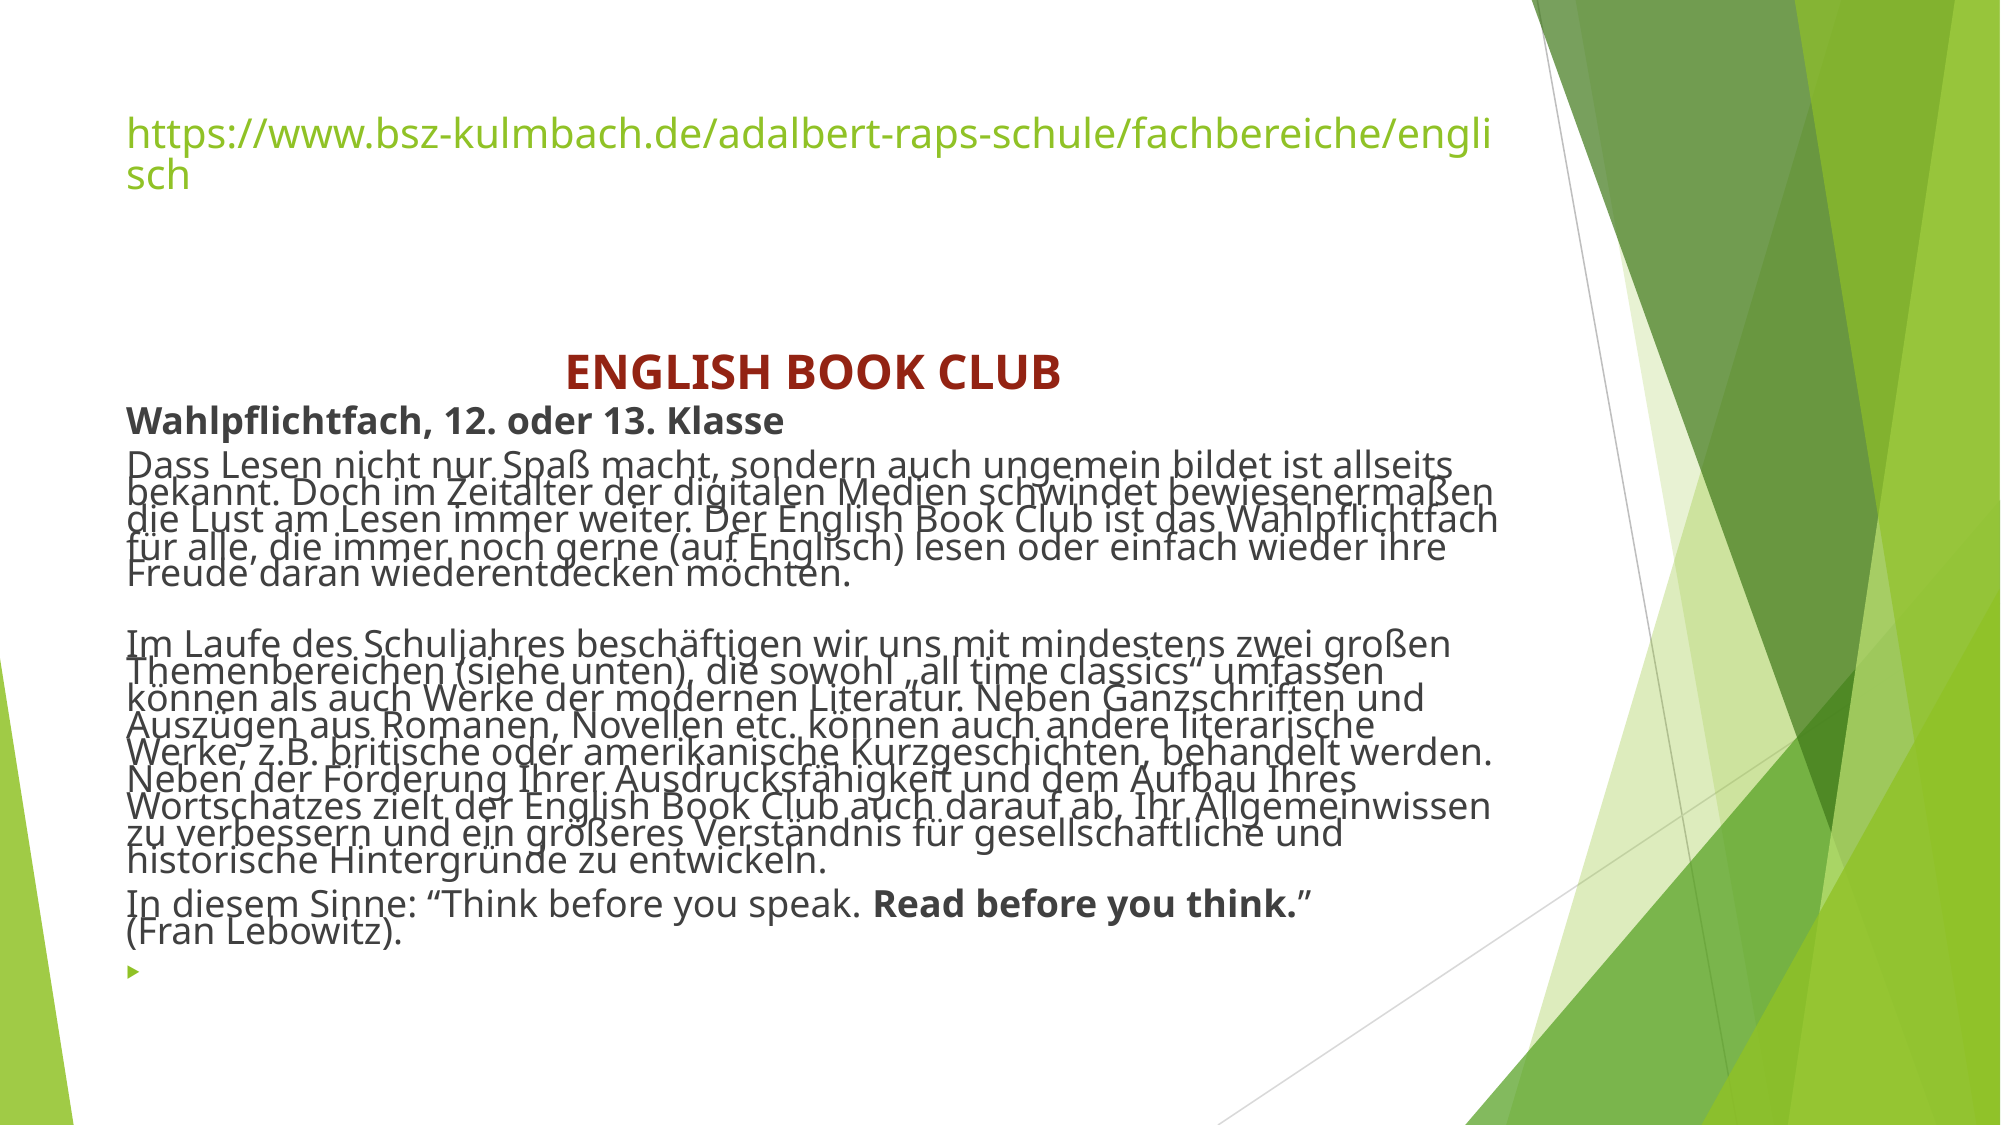

# https://www.bsz-kulmbach.de/adalbert-raps-schule/fachbereiche/englisch
ENGLISH BOOK CLUB
Wahlpflichtfach, 12. oder 13. Klasse
Dass Lesen nicht nur Spaß macht, sondern auch ungemein bildet ist allseits bekannt. Doch im Zeitalter der digitalen Medien schwindet bewiesenermaßen die Lust am Lesen immer weiter. Der English Book Club ist das Wahlpflichtfach für alle, die immer noch gerne (auf Englisch) lesen oder einfach wieder ihre Freude daran wiederentdecken möchten.
Im Laufe des Schuljahres beschäftigen wir uns mit mindestens zwei großen Themenbereichen (siehe unten), die sowohl „all time classics“ umfassen können als auch Werke der modernen Literatur. Neben Ganzschriften und Auszügen aus Romanen, Novellen etc. können auch andere literarische Werke, z.B. britische oder amerikanische Kurzgeschichten, behandelt werden.
Neben der Förderung Ihrer Ausdrucksfähigkeit und dem Aufbau Ihres Wortschatzes zielt der English Book Club auch darauf ab, Ihr Allgemeinwissen zu verbessern und ein größeres Verständnis für gesellschaftliche und historische Hintergründe zu entwickeln.
In diesem Sinne: “Think before you speak. Read before you think.”
(Fran Lebowitz).